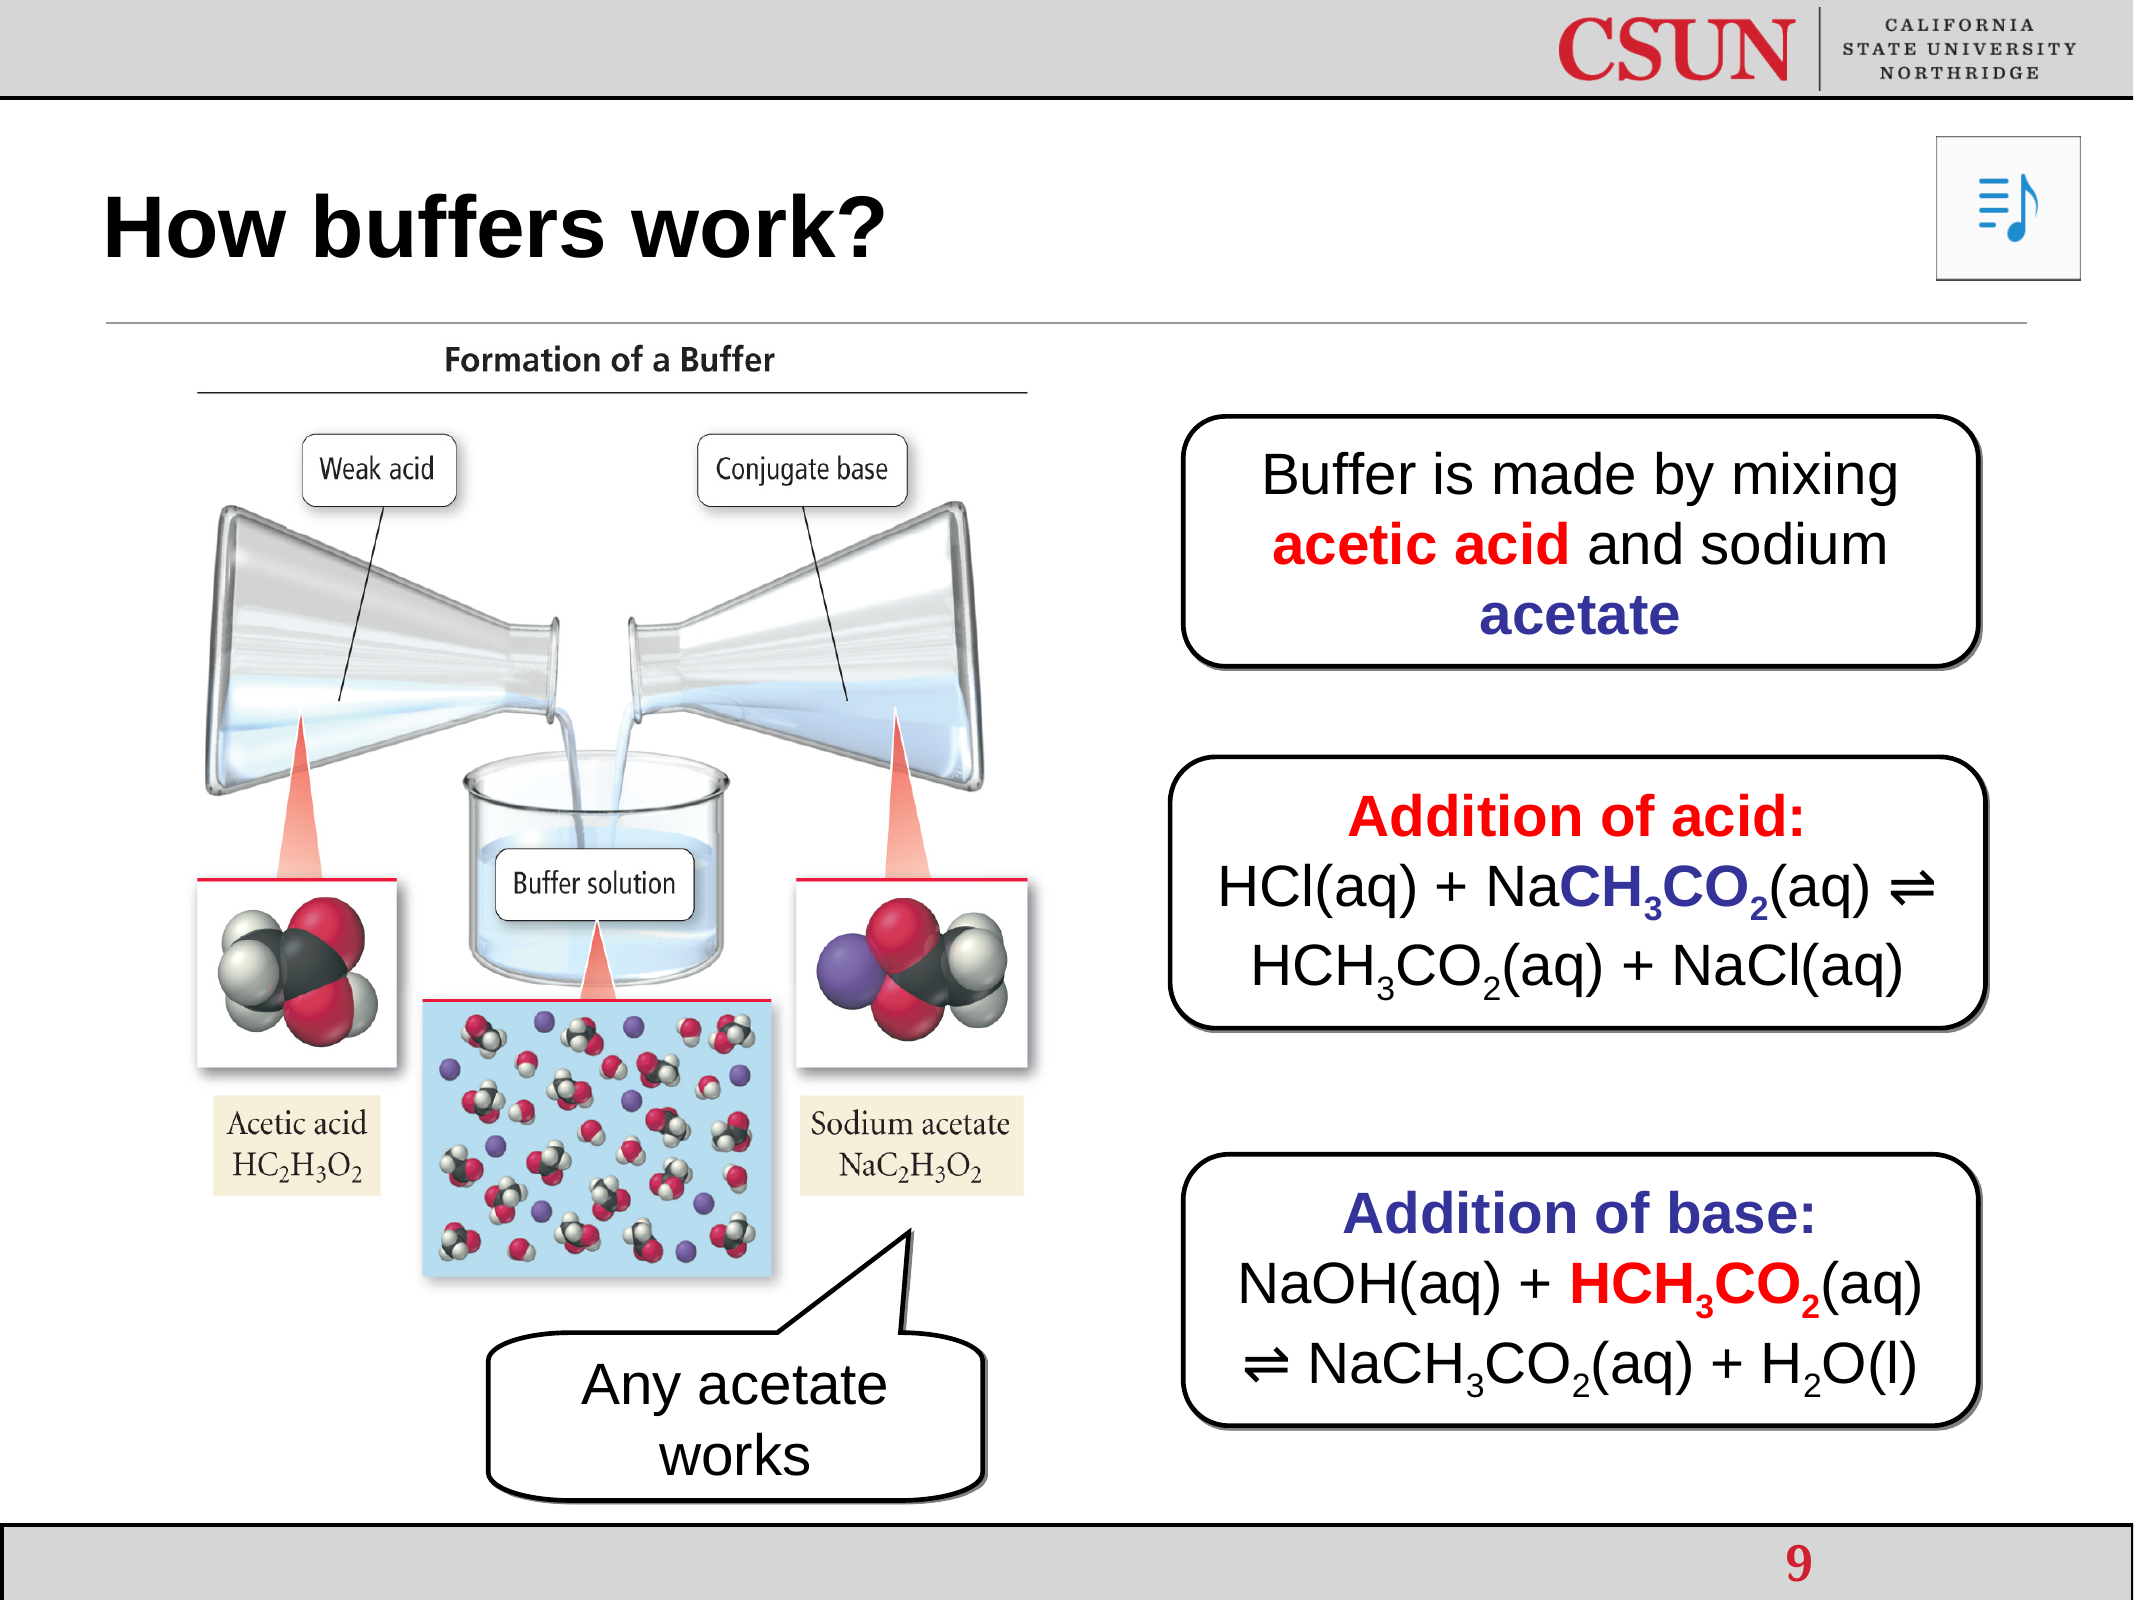

# How buffers work?
Buffer is made by mixing acetic acid and sodium acetate
Addition of acid:
HCl(aq) + NaCH3CO2(aq) ⇌ HCH3CO2(aq) + NaCl(aq)
Addition of base:
NaOH(aq) + HCH3CO2(aq) ⇌ NaCH3CO2(aq) + H2O(l)
Any acetate works
9